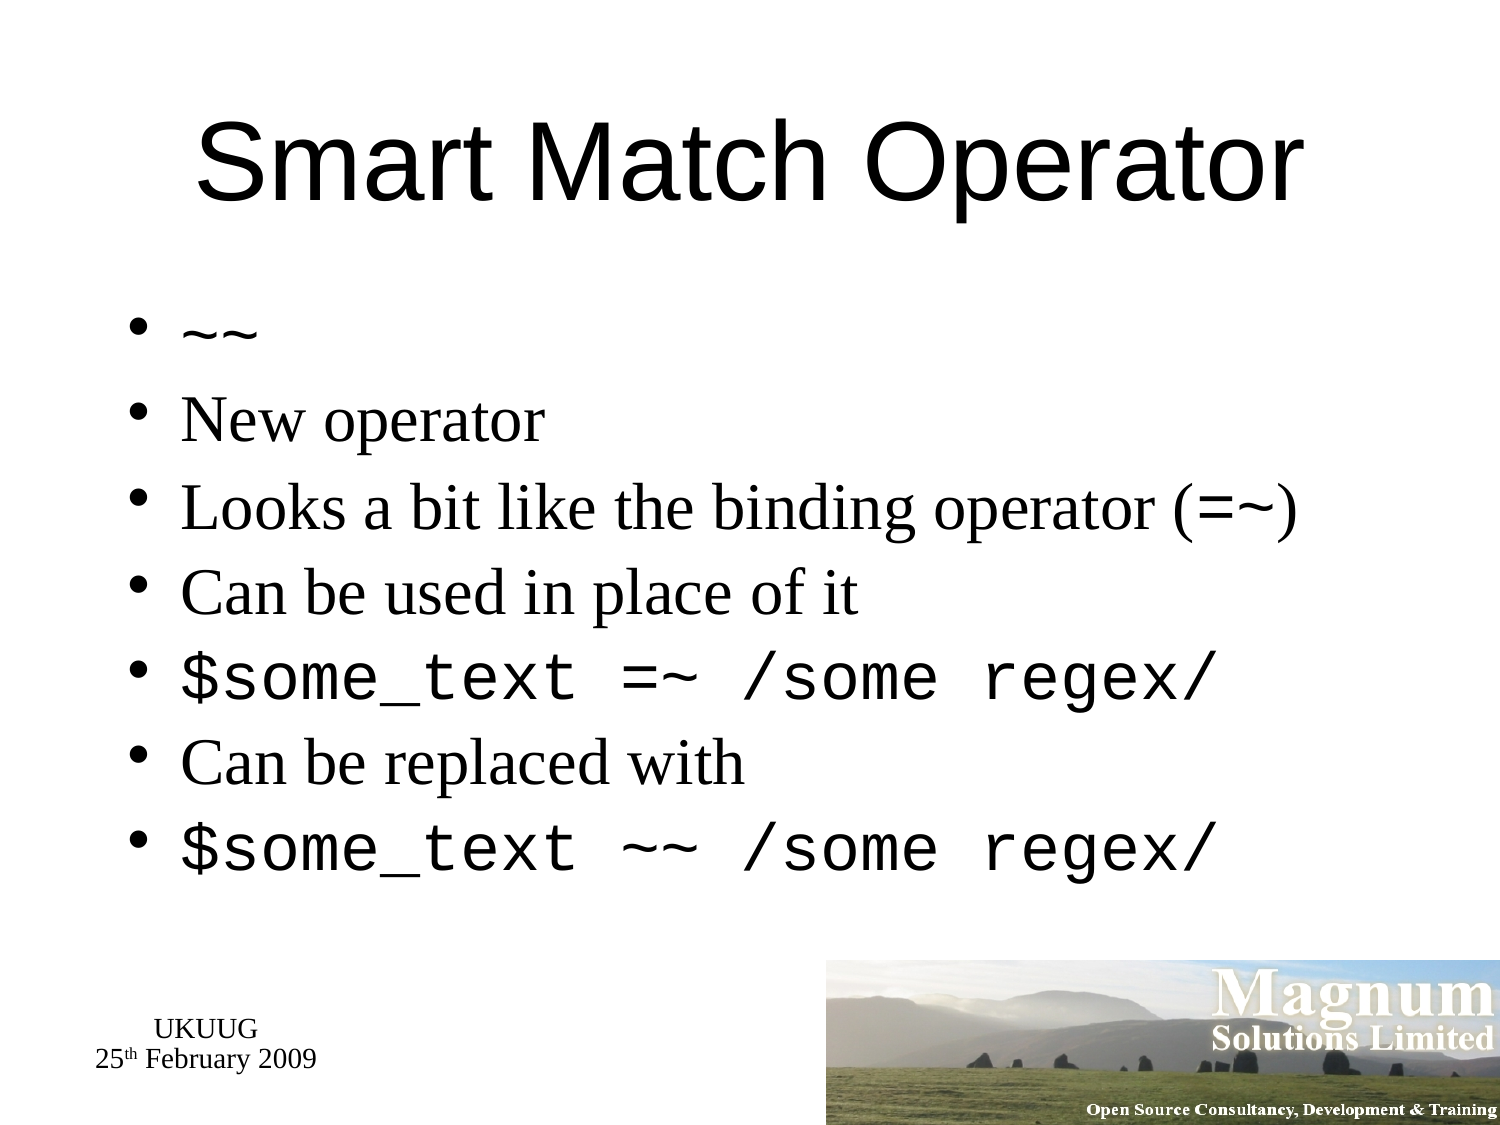

# Smart Match Operator
~~
New operator
Looks a bit like the binding operator (=~)
Can be used in place of it
$some_text =~ /some regex/
Can be replaced with
$some_text ~~ /some regex/
140